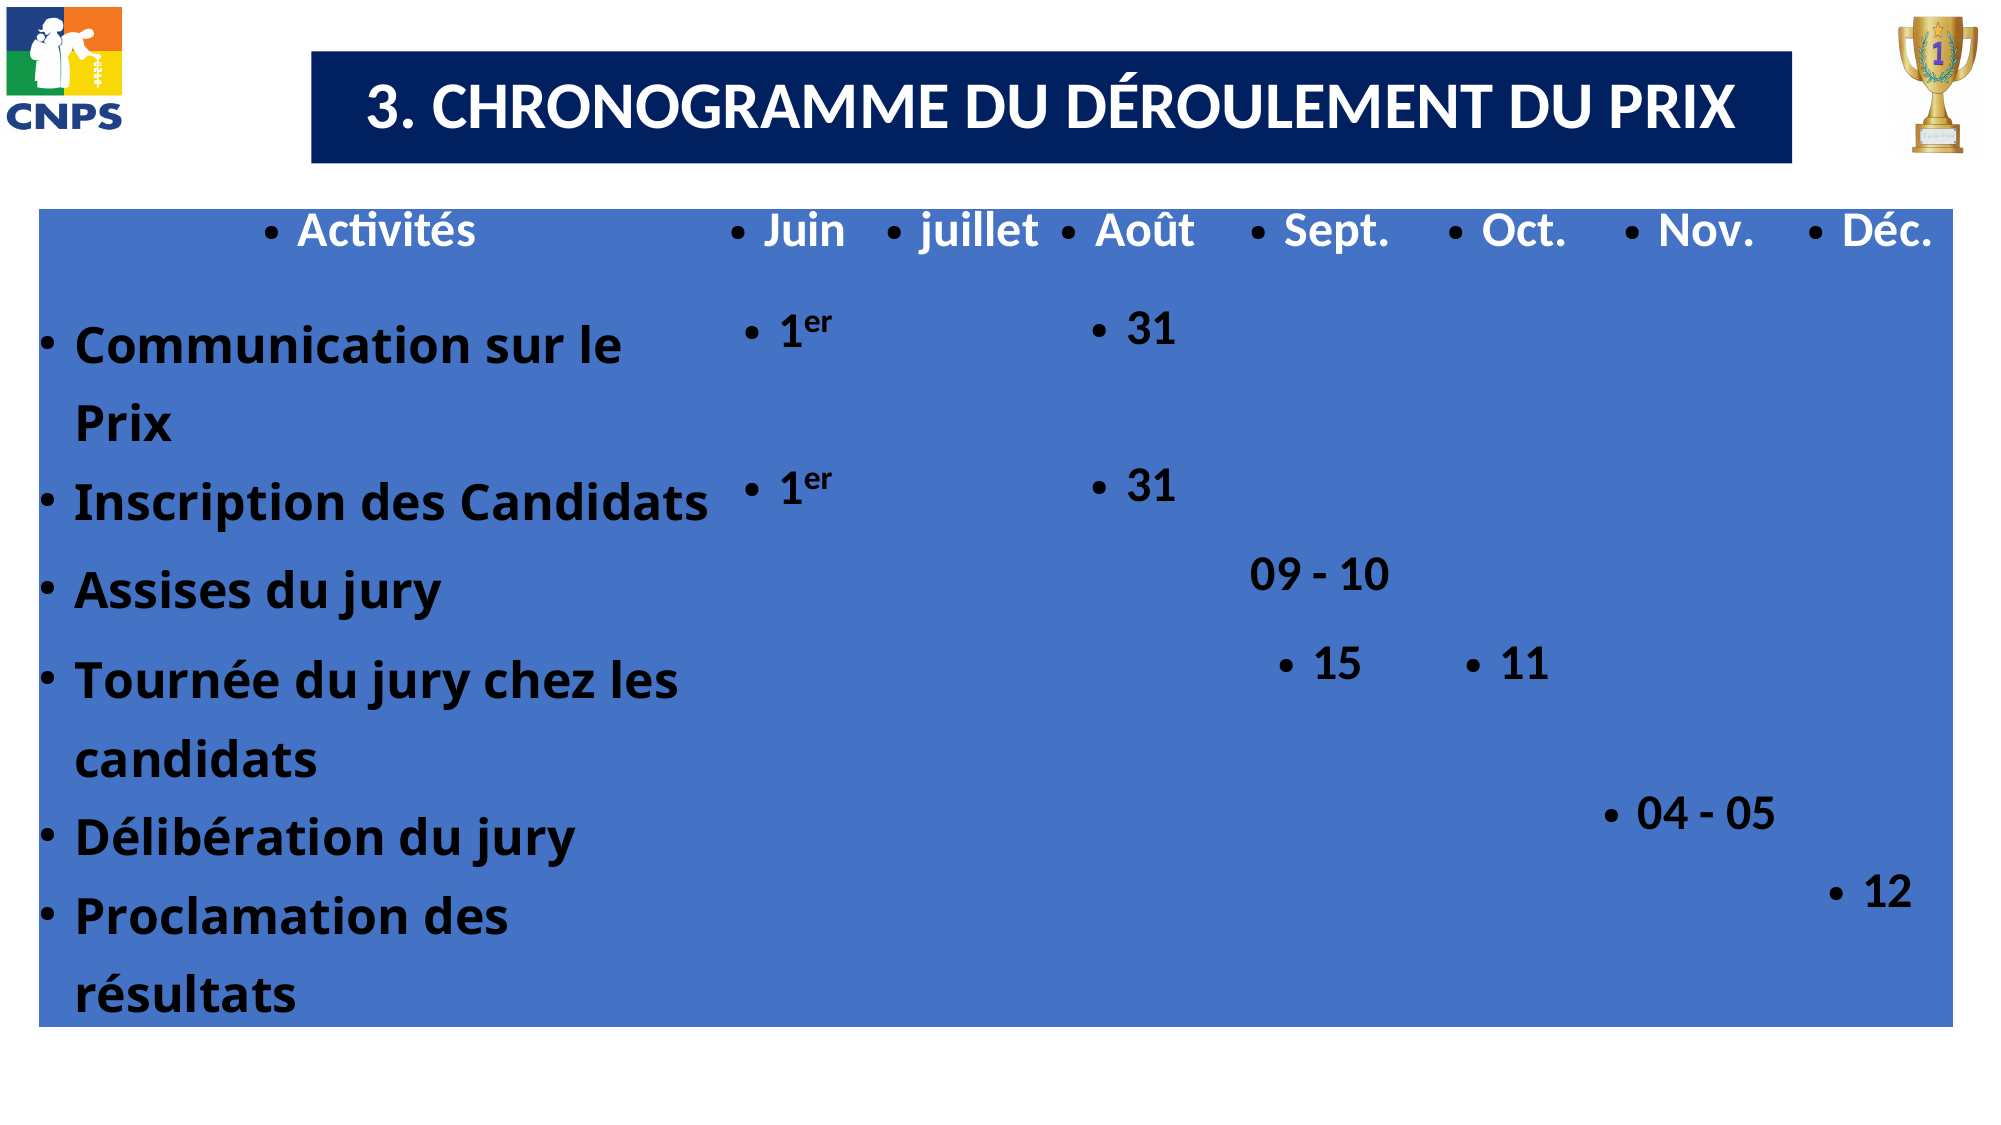

# 3. CHRONOGRAMME DU DÉROULEMENT DU PRIX
| Activités | Juin | juillet | Août | Sept. | Oct. | Nov. | Déc. |
| --- | --- | --- | --- | --- | --- | --- | --- |
| Communication sur le Prix | 1er | | 31 | | | | |
| Inscription des Candidats | 1er | | 31 | | | | |
| Assises du jury | | | | 09 - 10 | | | |
| Tournée du jury chez les candidats | | | | 15 | 11 | | |
| Délibération du jury | | | | | | 04 - 05 | |
| Proclamation des résultats | | | | | | | 12 |